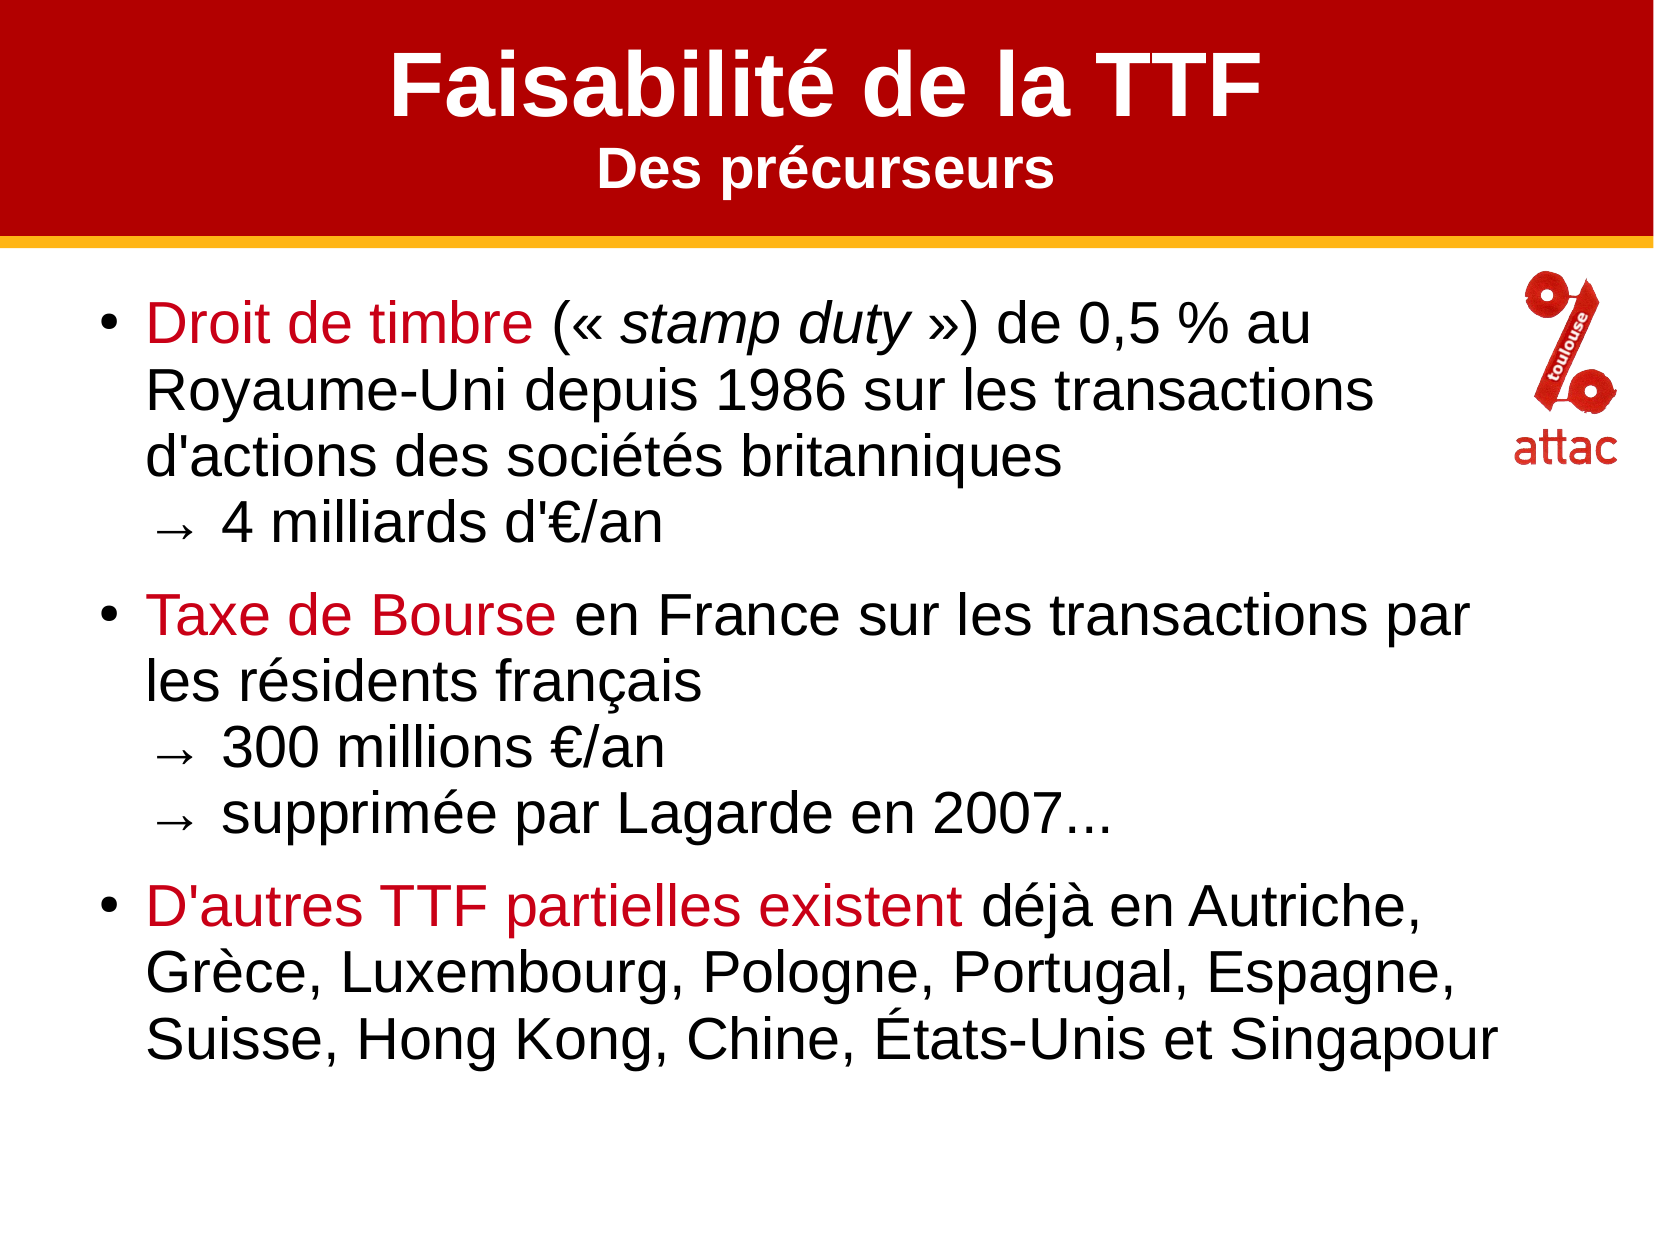

# Faisabilité de la TTF Des précurseurs
Droit de timbre (« stamp duty ») de 0,5 % au Royaume-Uni depuis 1986 sur les transactions d'actions des sociétés britanniques
→ 4 milliards d'€/an
Taxe de Bourse en France sur les transactions par les résidents français
→ 300 millions €/an
→ supprimée par Lagarde en 2007...
D'autres TTF partielles existent déjà en Autriche, Grèce, Luxembourg, Pologne, Portugal, Espagne, Suisse, Hong Kong, Chine, États-Unis et Singapour